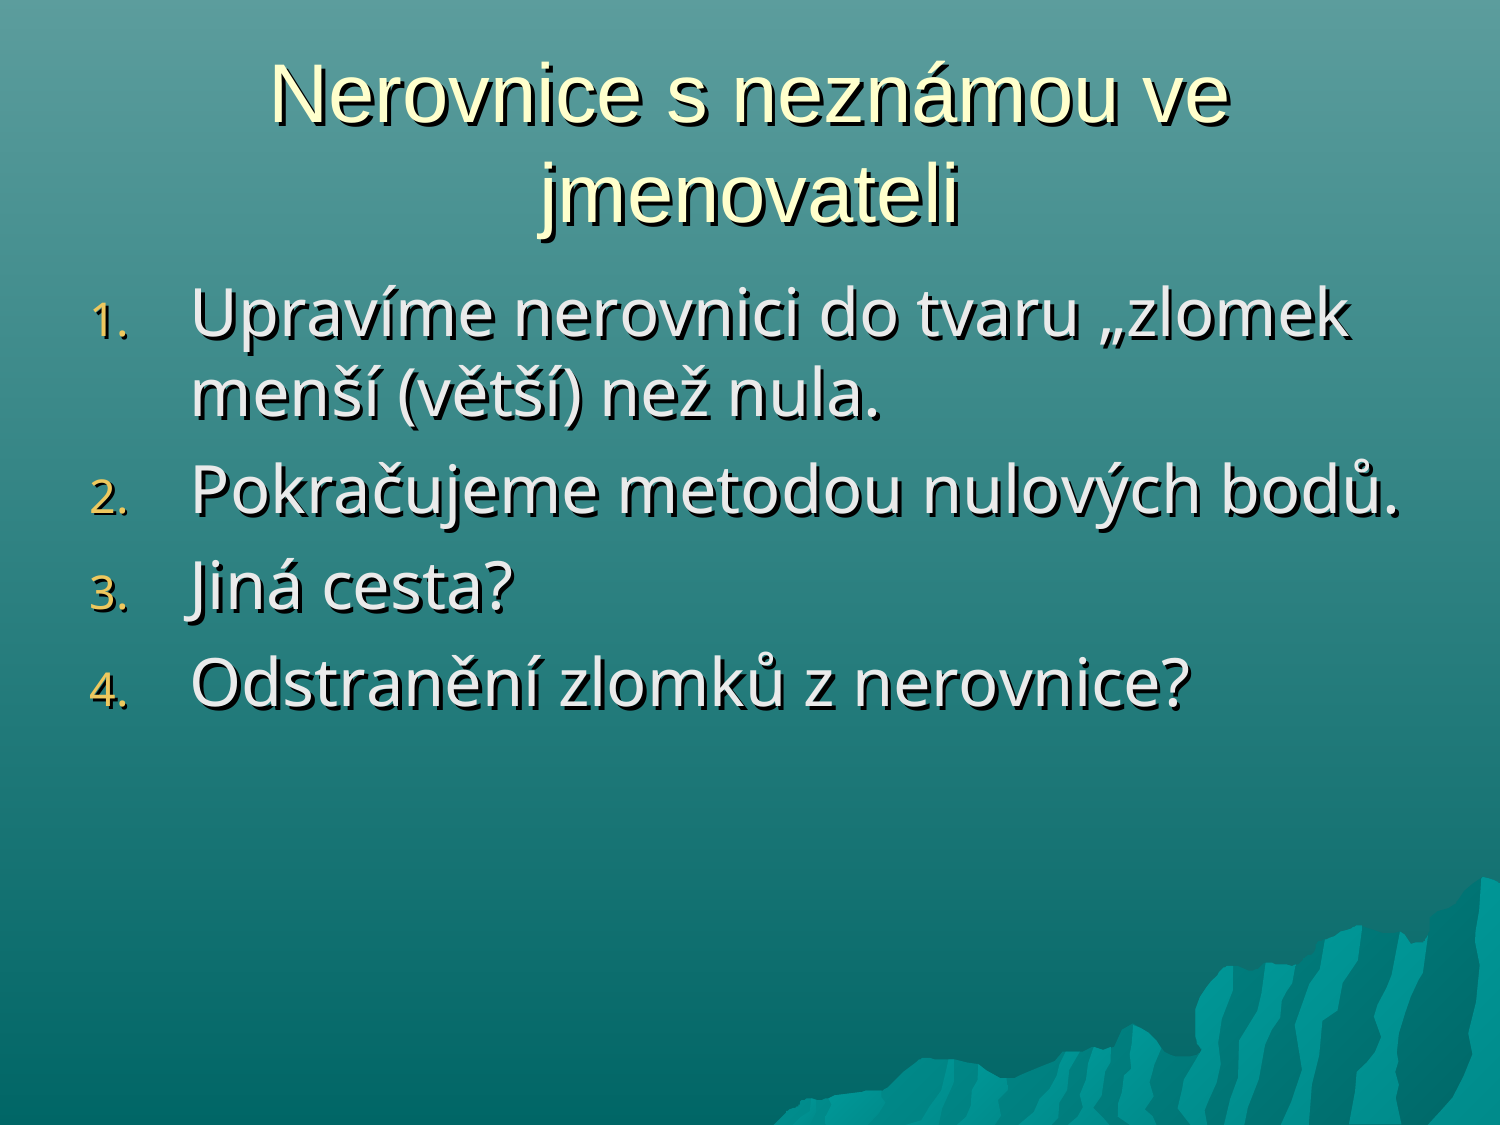

# Nerovnice s neznámou ve jmenovateli
Upravíme nerovnici do tvaru „zlomek menší (větší) než nula.
Pokračujeme metodou nulových bodů.
Jiná cesta?
Odstranění zlomků z nerovnice?